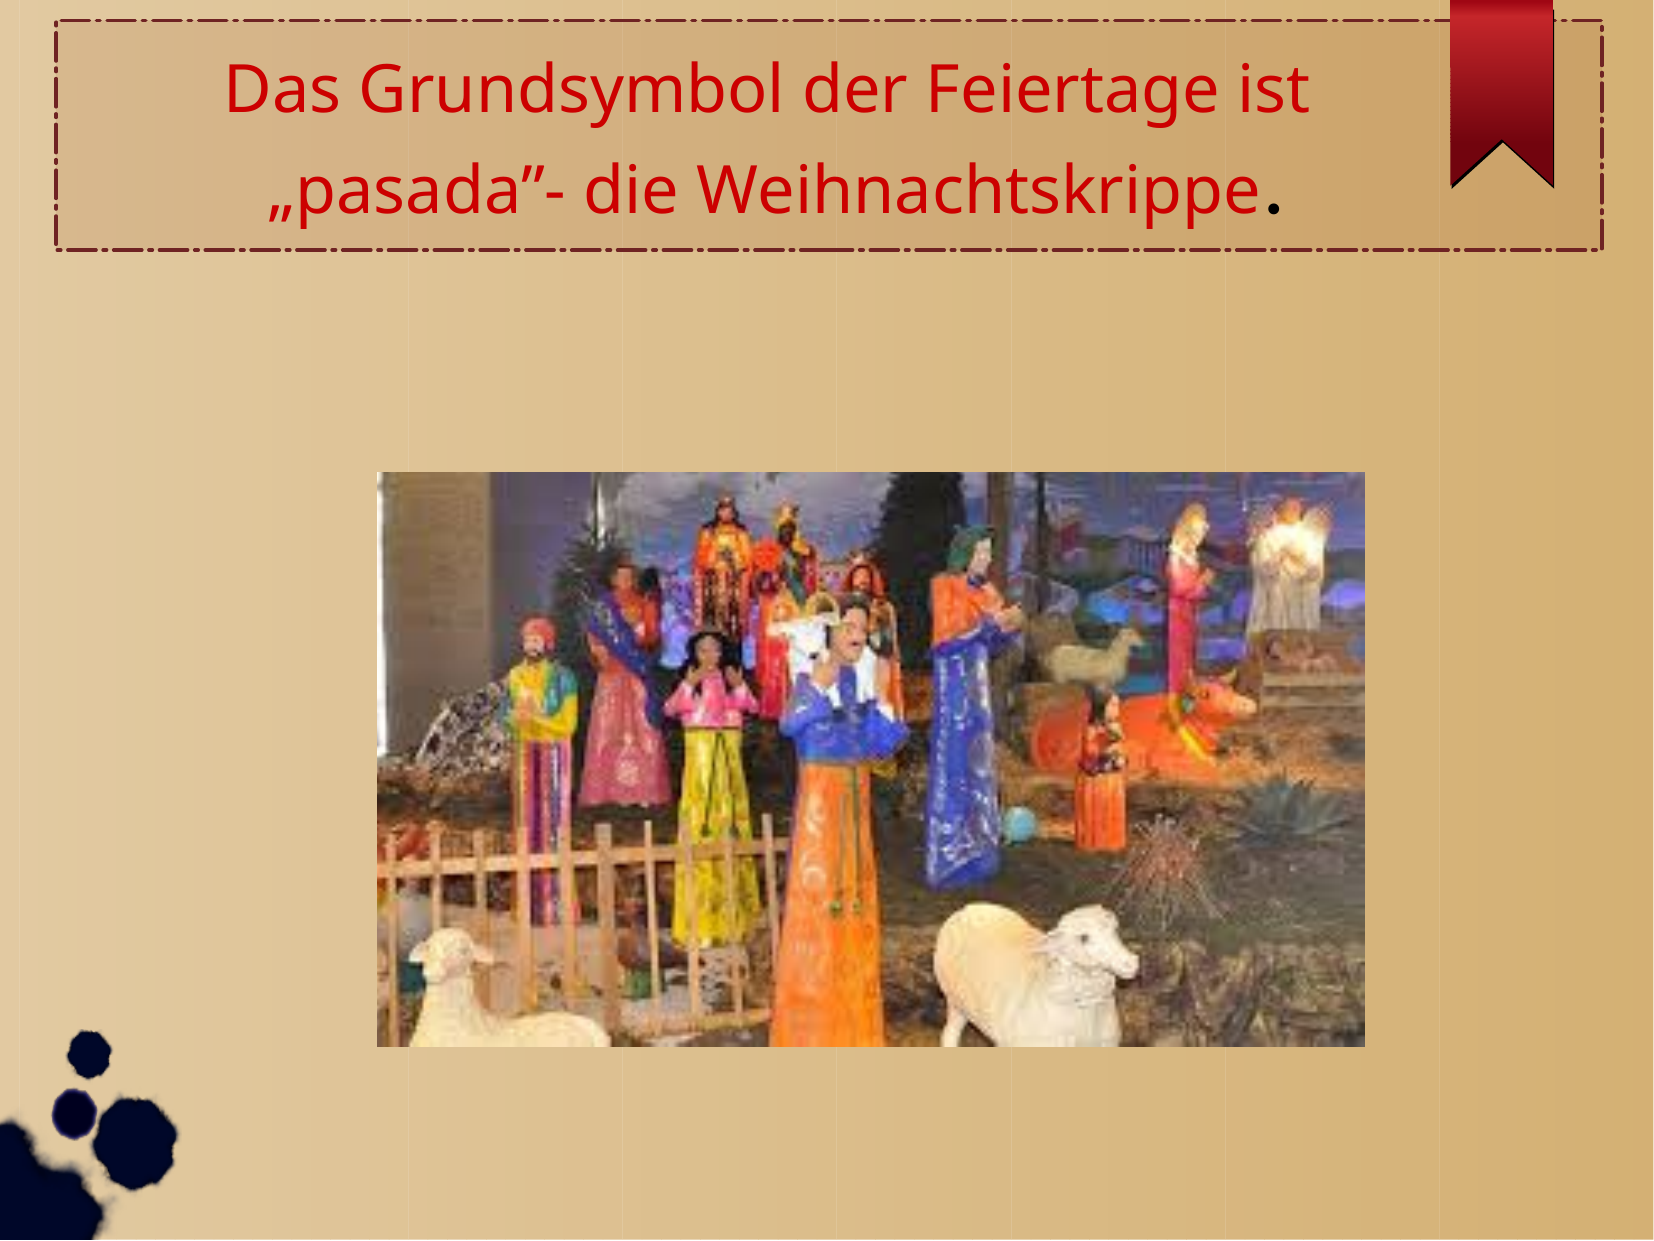

# Das Grundsymbol der Feiertage ist „pasada”- die Weihnachtskrippe.